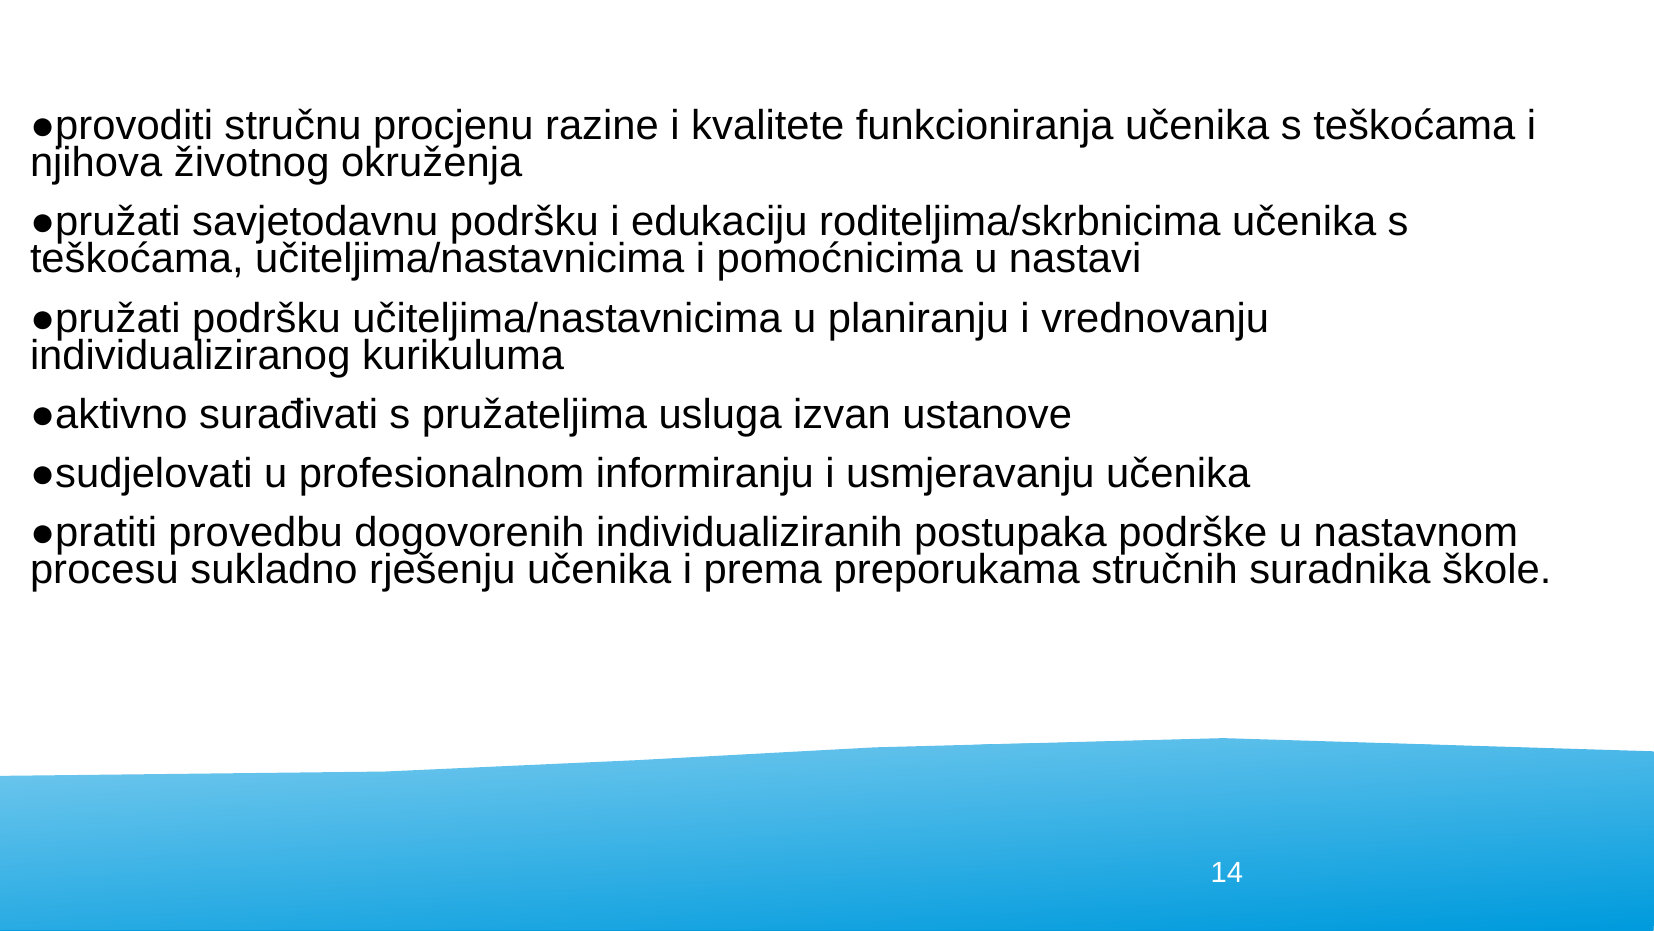

# ●provoditi stručnu procjenu razine i kvalitete funkcioniranja učenika s teškoćama i njihova životnog okruženja
●pružati savjetodavnu podršku i edukaciju roditeljima/skrbnicima učenika s teškoćama, učiteljima/nastavnicima i pomoćnicima u nastavi
●pružati podršku učiteljima/nastavnicima u planiranju i vrednovanju individualiziranog kurikuluma
●aktivno surađivati s pružateljima usluga izvan ustanove
●sudjelovati u profesionalnom informiranju i usmjeravanju učenika
●pratiti provedbu dogovorenih individualiziranih postupaka podrške u nastavnom procesu sukladno rješenju učenika i prema preporukama stručnih suradnika škole.